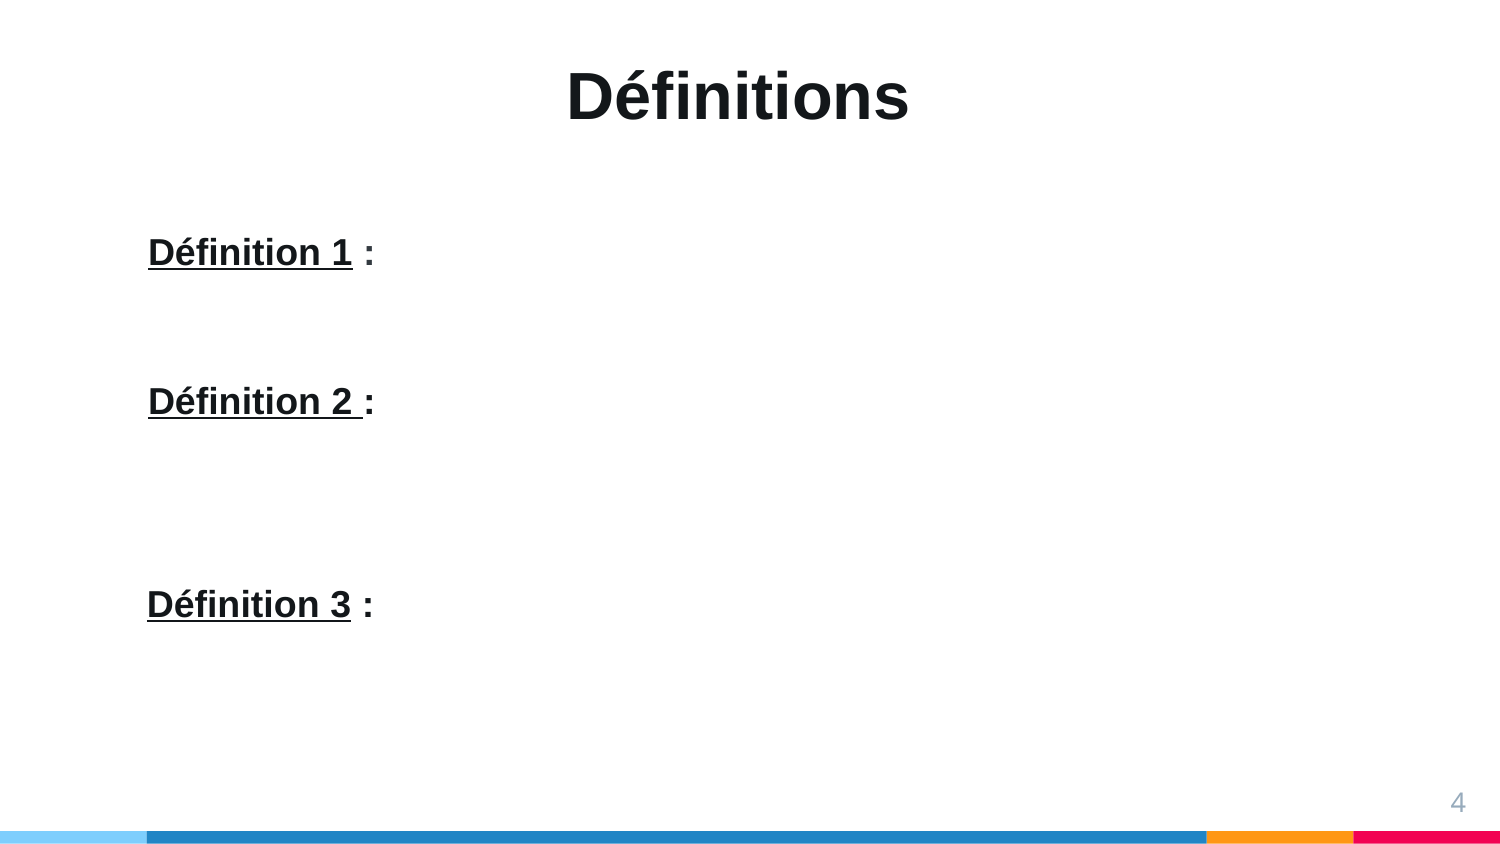

# Définitions
Définition 1 :
Définition 2 :
Définition 3 :